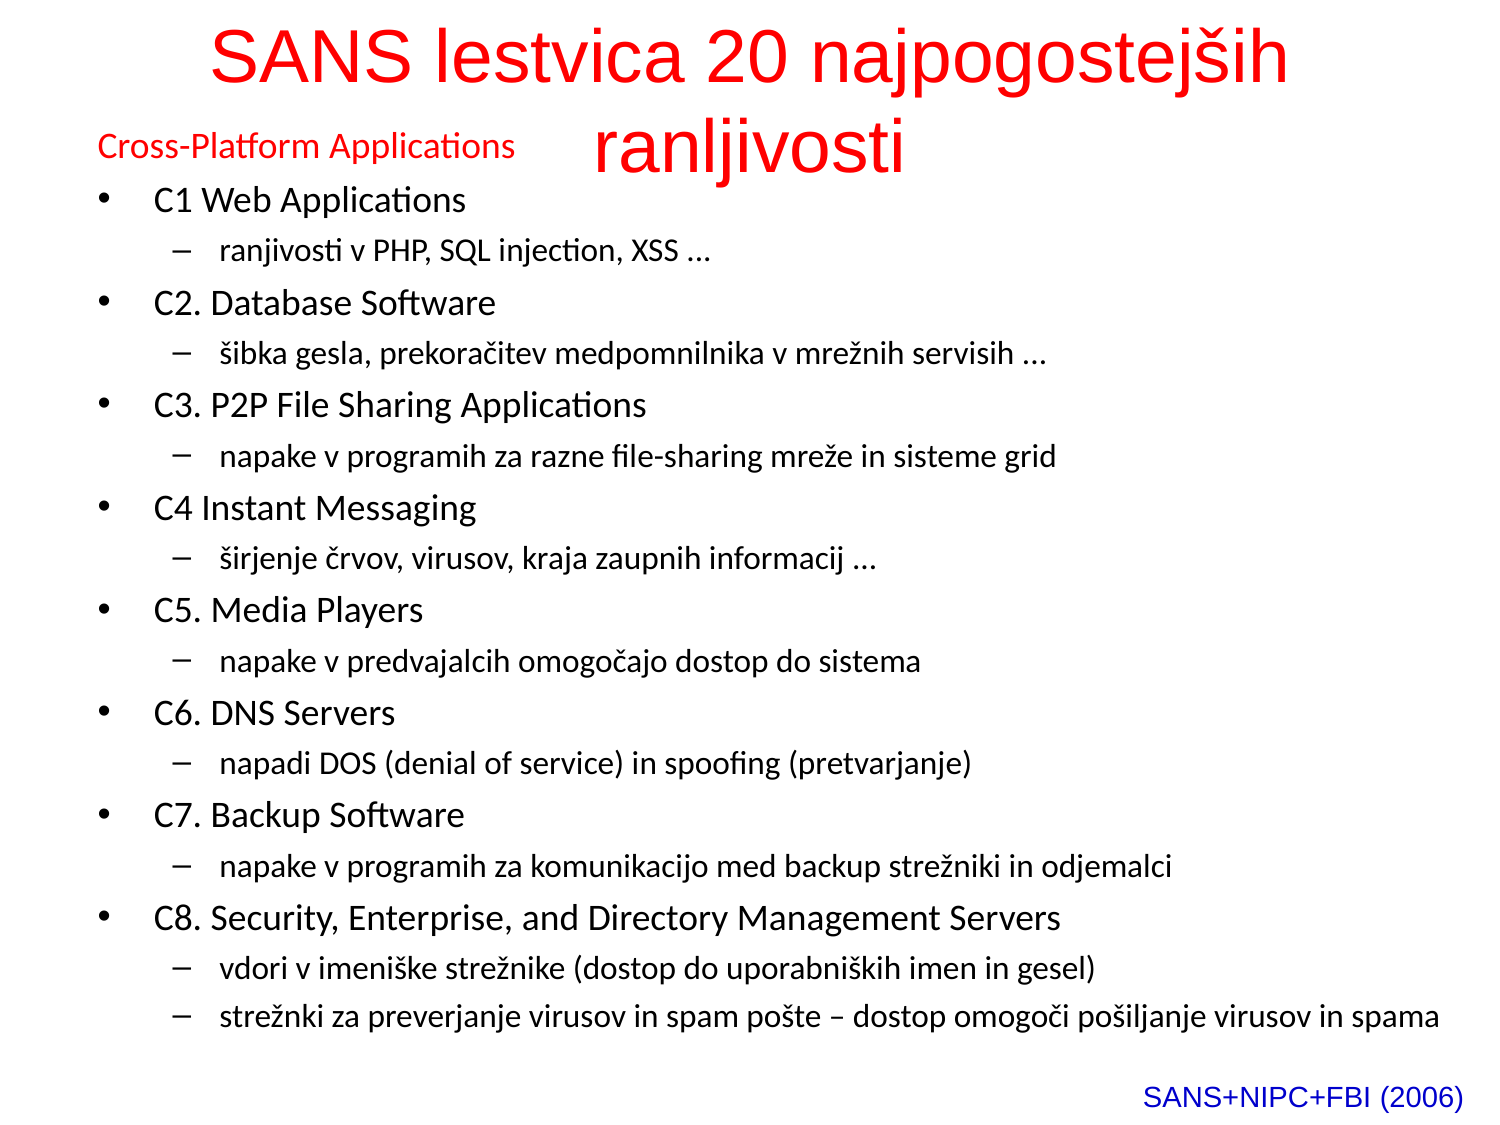

# SANS lestvica 20 najpogostejših ranljivosti
Cross-Platform Applications
C1 Web Applications
ranjivosti v PHP, SQL injection, XSS ...
C2. Database Software
šibka gesla, prekoračitev medpomnilnika v mrežnih servisih ...
C3. P2P File Sharing Applications
napake v programih za razne file-sharing mreže in sisteme grid
C4 Instant Messaging
širjenje črvov, virusov, kraja zaupnih informacij ...
C5. Media Players
napake v predvajalcih omogočajo dostop do sistema
C6. DNS Servers
napadi DOS (denial of service) in spoofing (pretvarjanje)
C7. Backup Software
napake v programih za komunikacijo med backup strežniki in odjemalci
C8. Security, Enterprise, and Directory Management Servers
vdori v imeniške strežnike (dostop do uporabniških imen in gesel)
strežnki za preverjanje virusov in spam pošte – dostop omogoči pošiljanje virusov in spama
SANS+NIPC+FBI (2006)